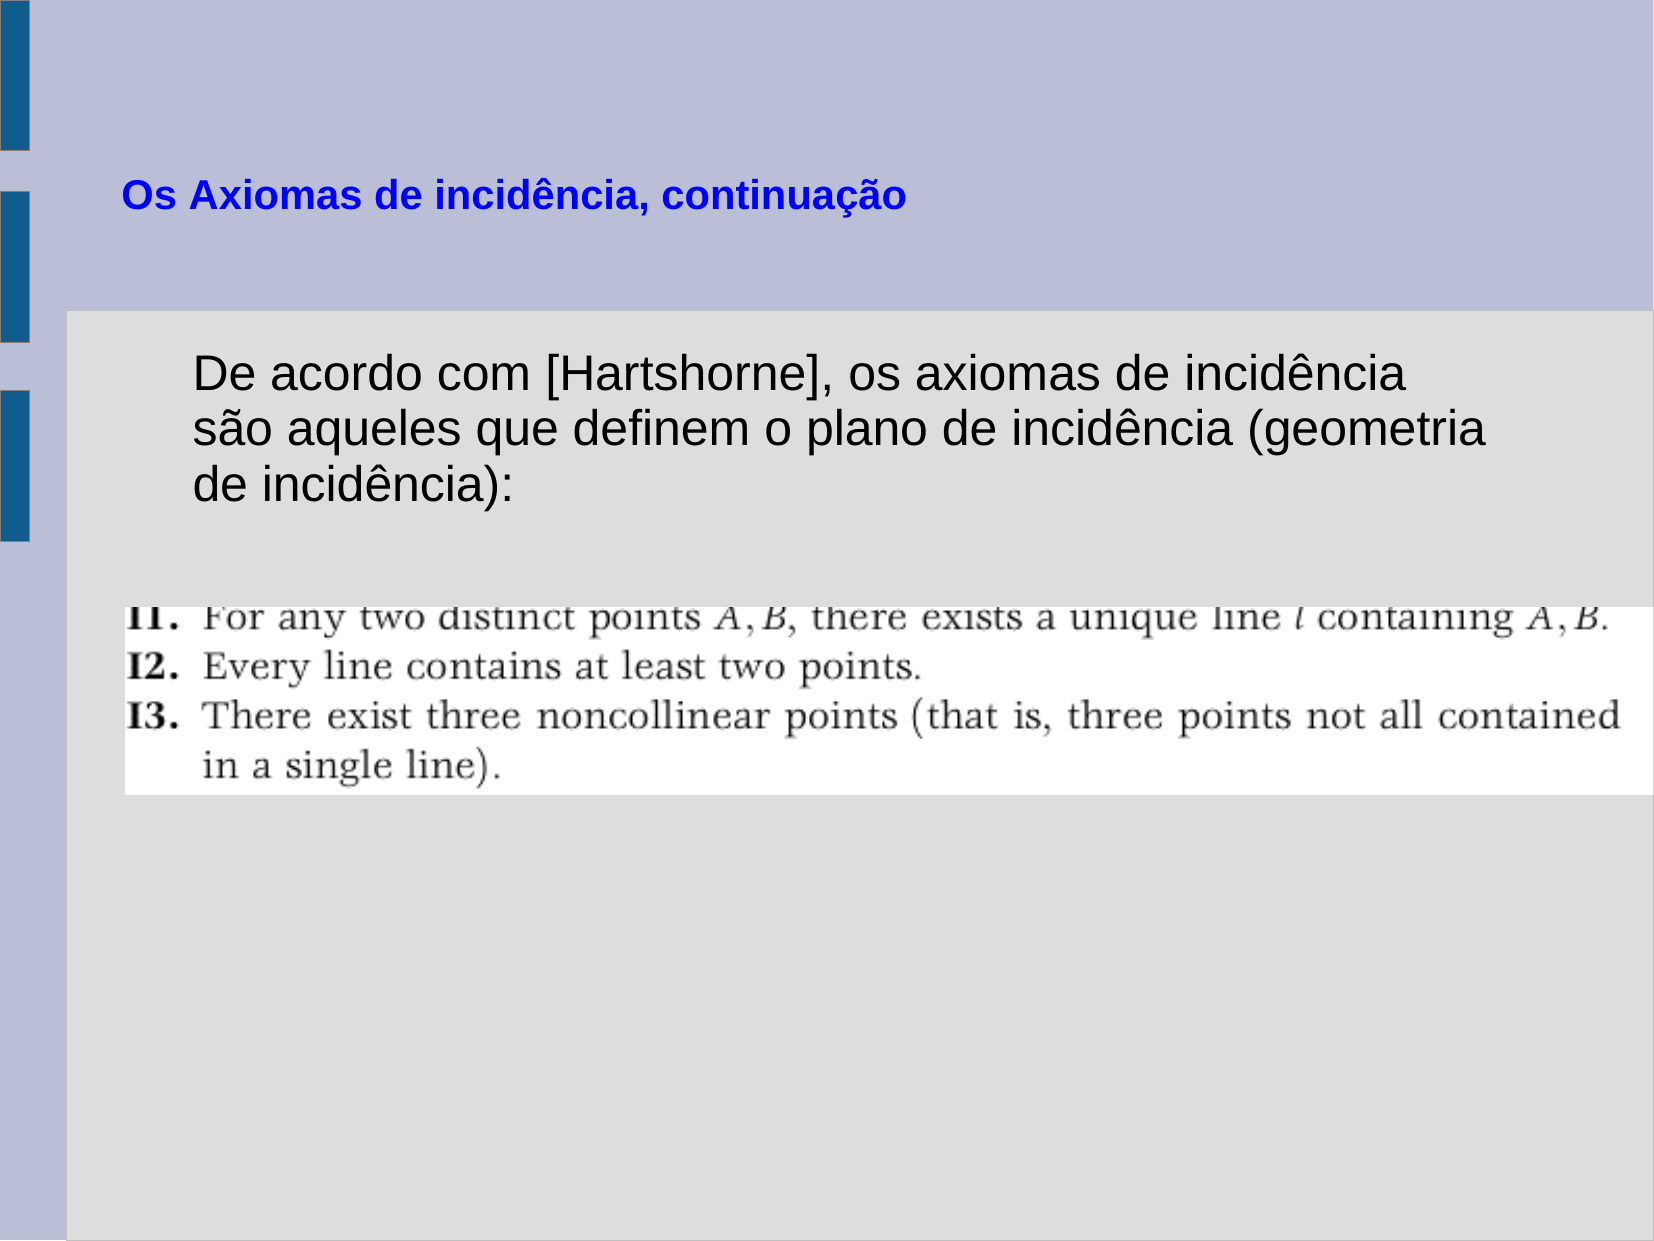

# Os Axiomas de incidência, continuação
De acordo com [Hartshorne], os axiomas de incidência
são aqueles que definem o plano de incidência (geometria
de incidência):